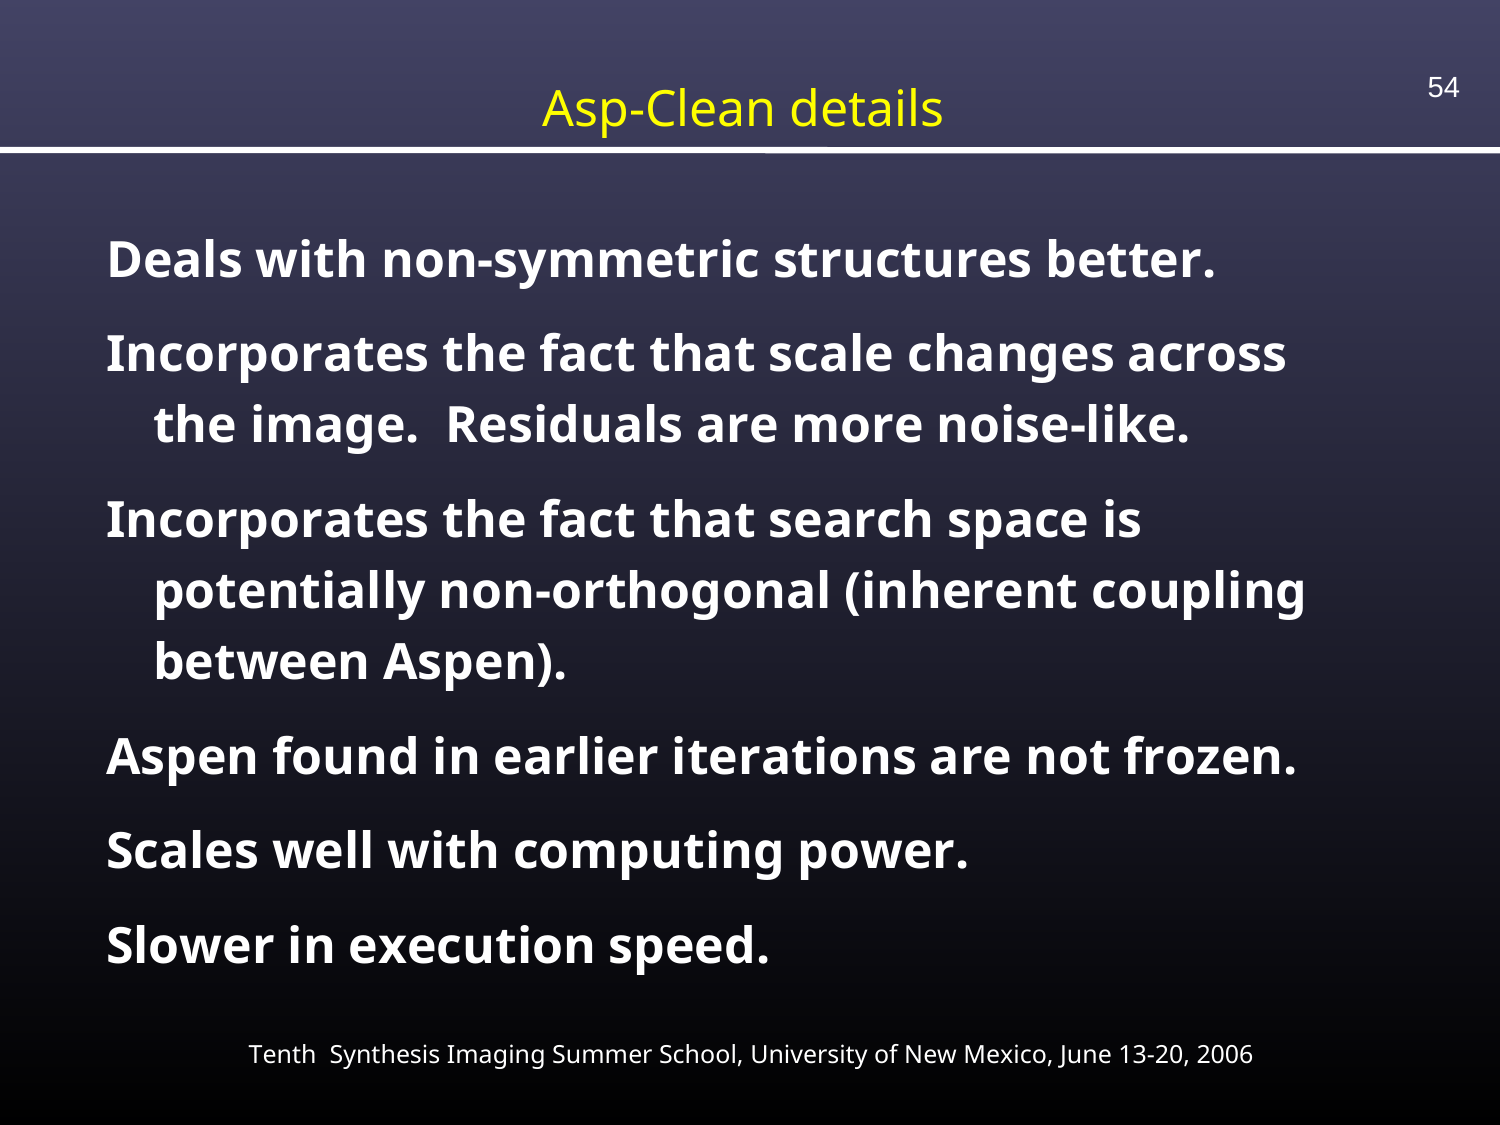

# Asp-Clean details
Deals with non-symmetric structures better.
Incorporates the fact that scale changes across the image. Residuals are more noise-like.
Incorporates the fact that search space is potentially non-orthogonal (inherent coupling between Aspen).
Aspen found in earlier iterations are not frozen.
Scales well with computing power.
Slower in execution speed.